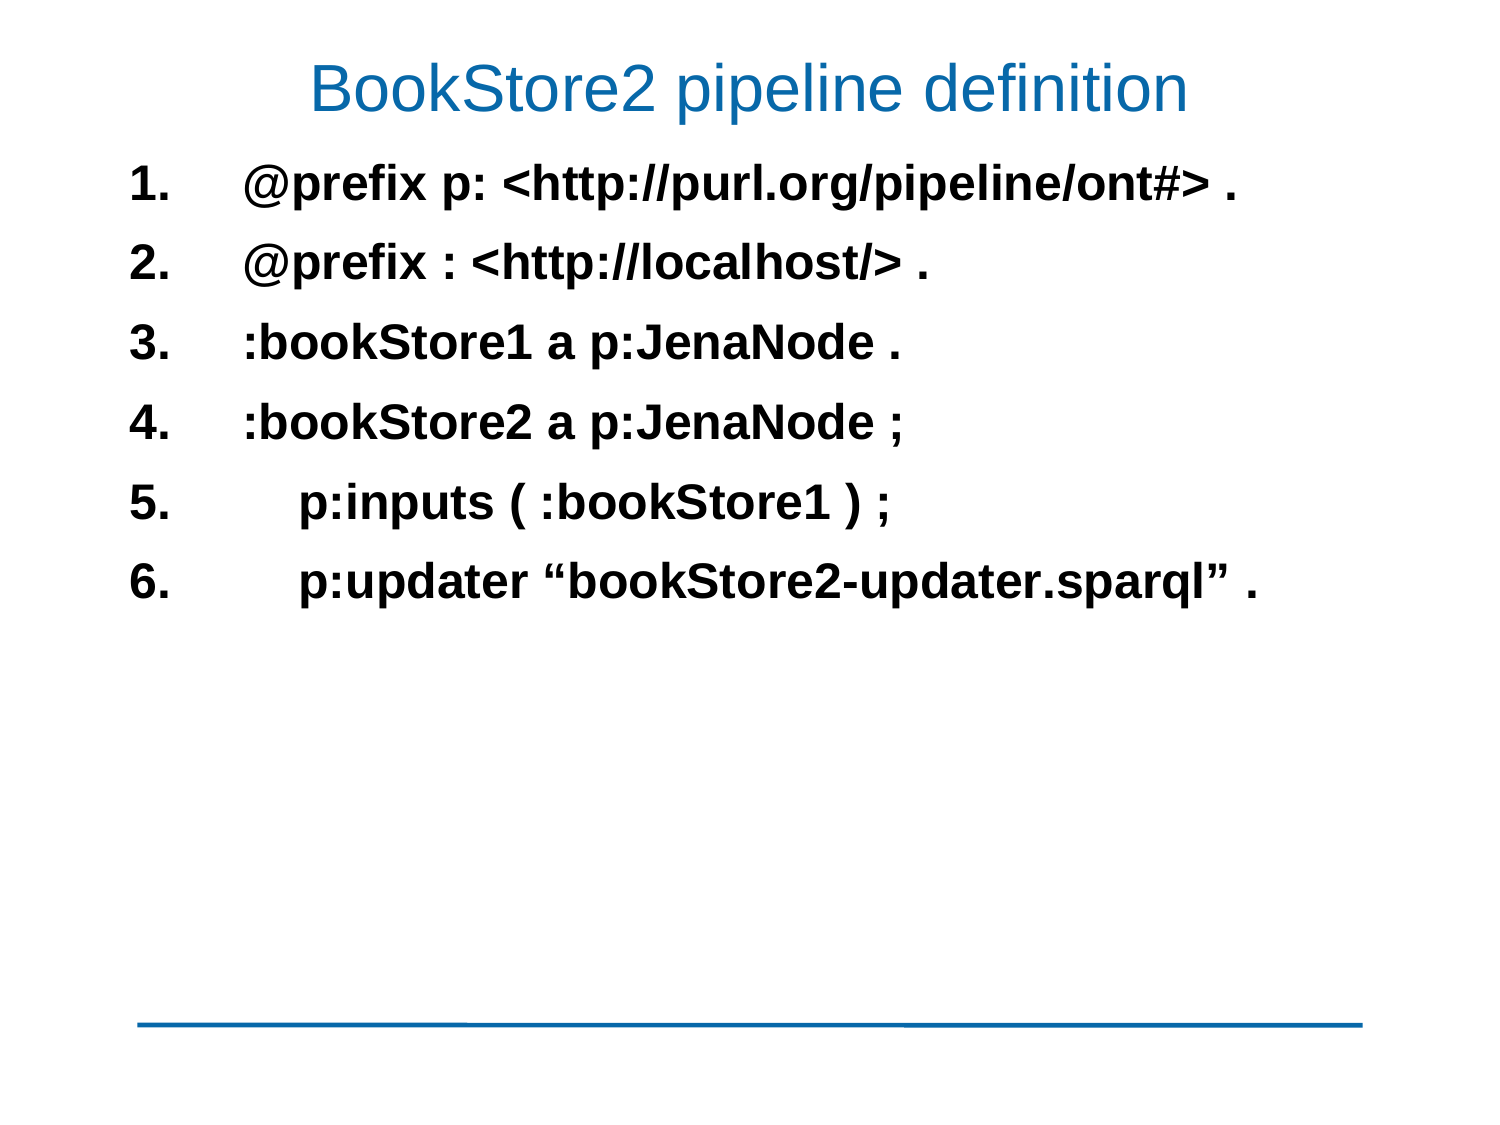

# BookStore2 pipeline definition
 @prefix p: <http://purl.org/pipeline/ont#> .
 @prefix : <http://localhost/> .
 :bookStore1 a p:JenaNode .
 :bookStore2 a p:JenaNode ;
 p:inputs ( :bookStore1 ) ;
 p:updater “bookStore2-updater.sparql” .